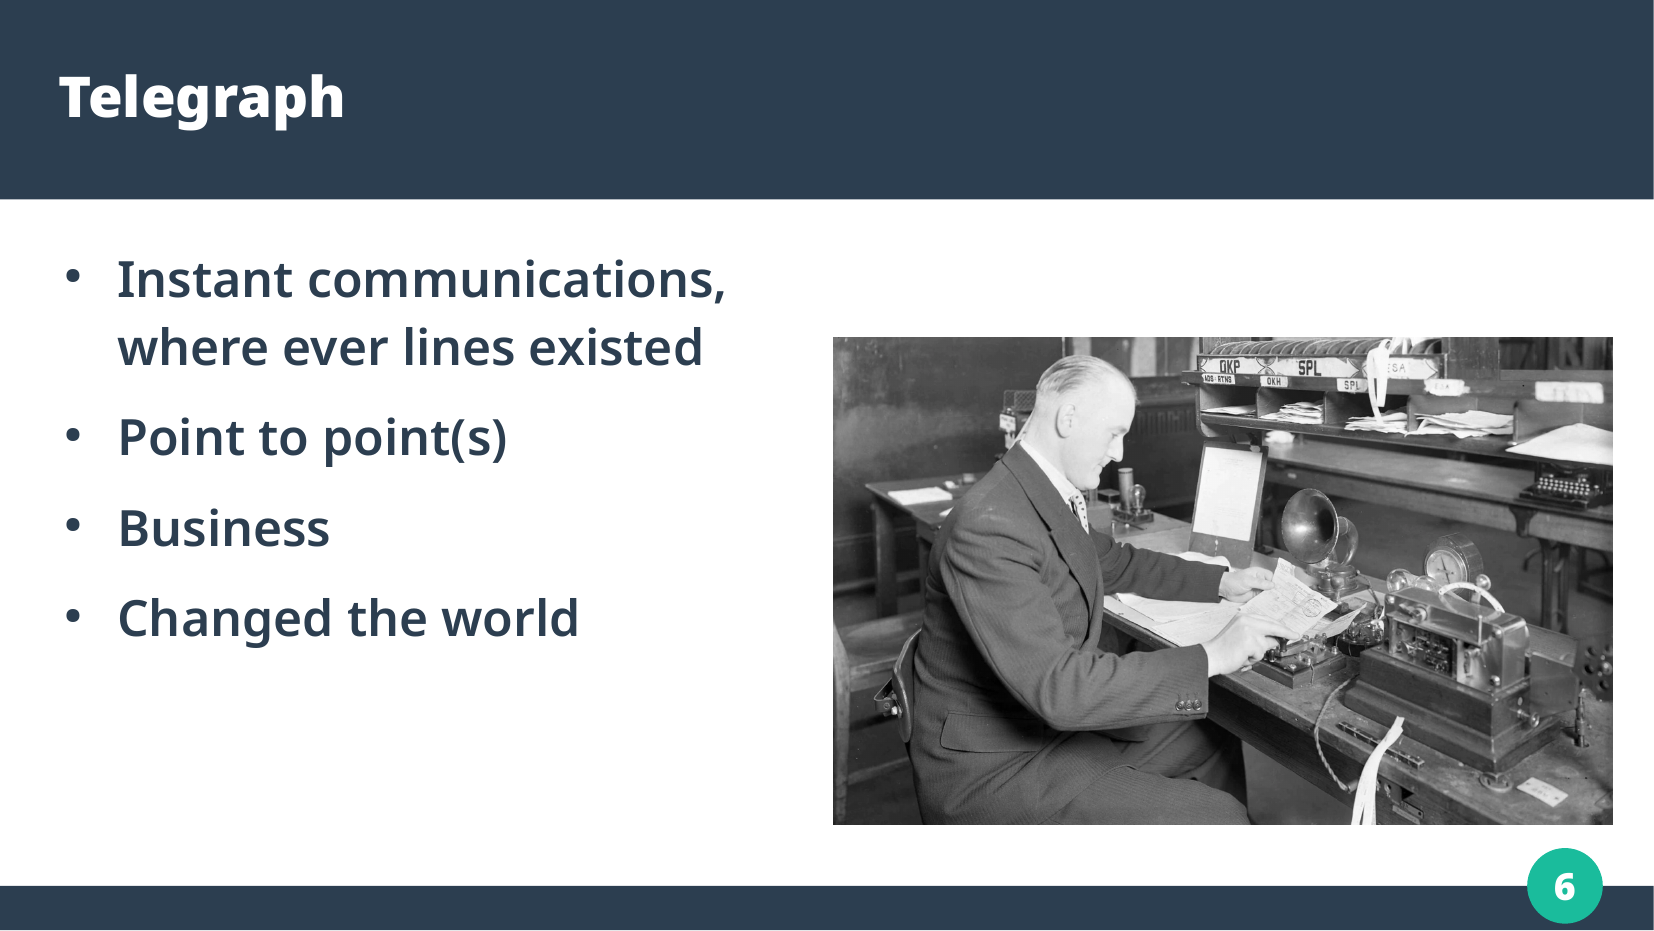

# Telegraph
Instant communications, where ever lines existed
Point to point(s)
Business
Changed the world